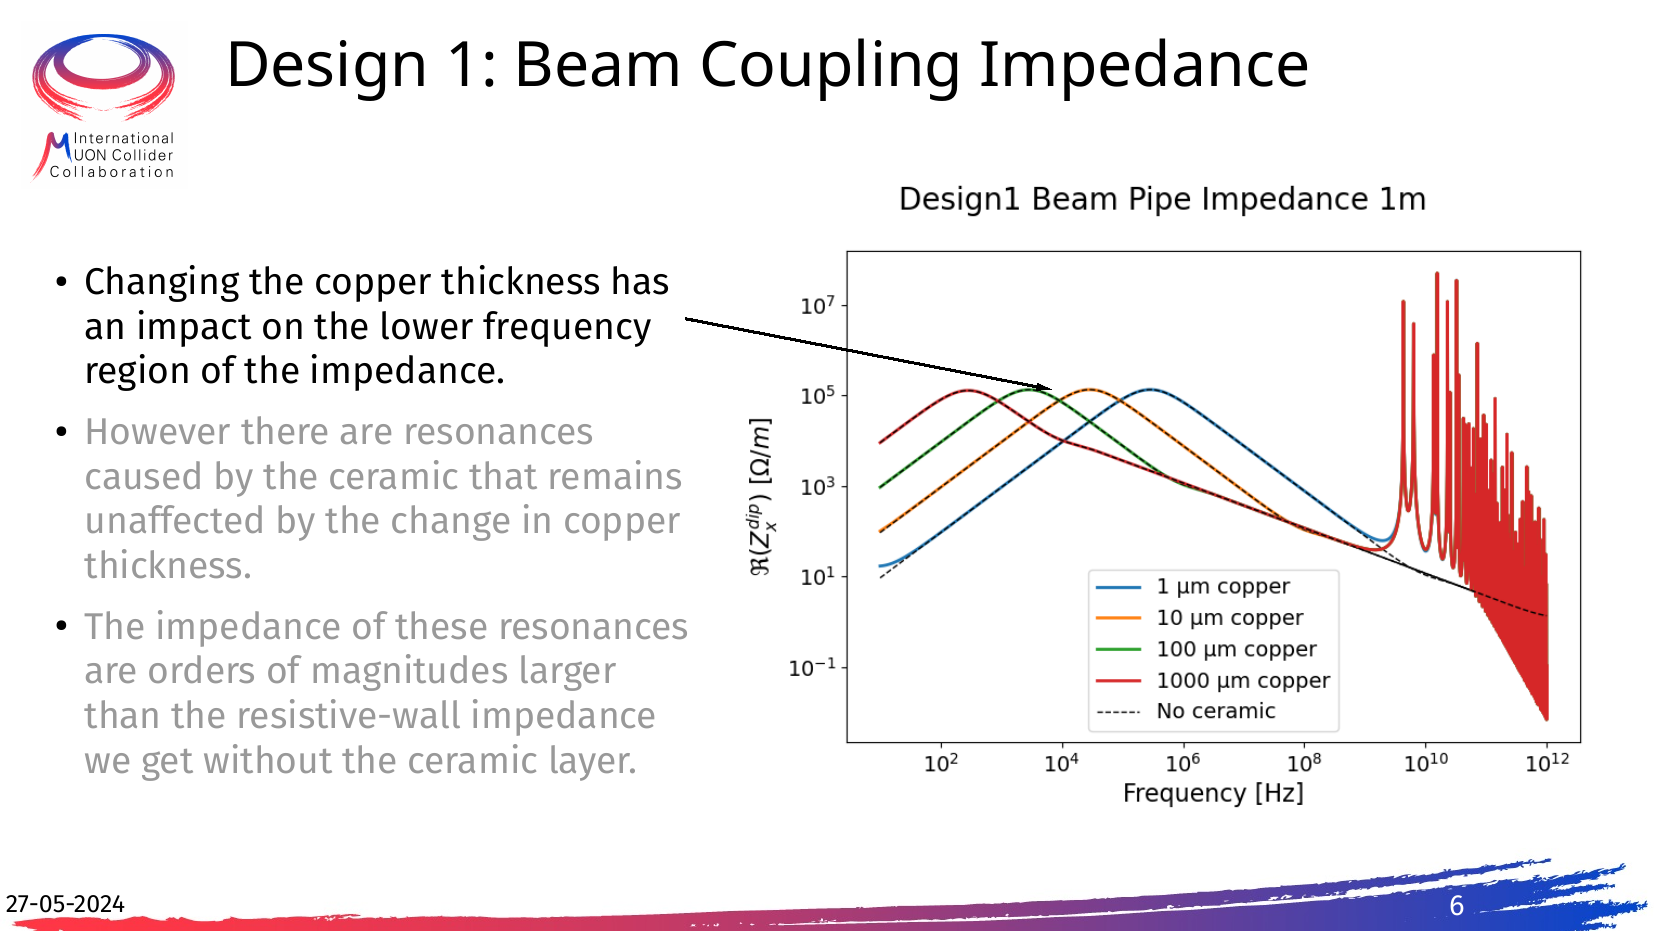

# Design 1: Beam Coupling Impedance
Changing the copper thickness has an impact on the lower frequency region of the impedance.
However there are resonances caused by the ceramic that remains unaffected by the change in copper thickness.
The impedance of these resonances are orders of magnitudes larger than the resistive-wall impedance we get without the ceramic layer.
27-05-2024
6